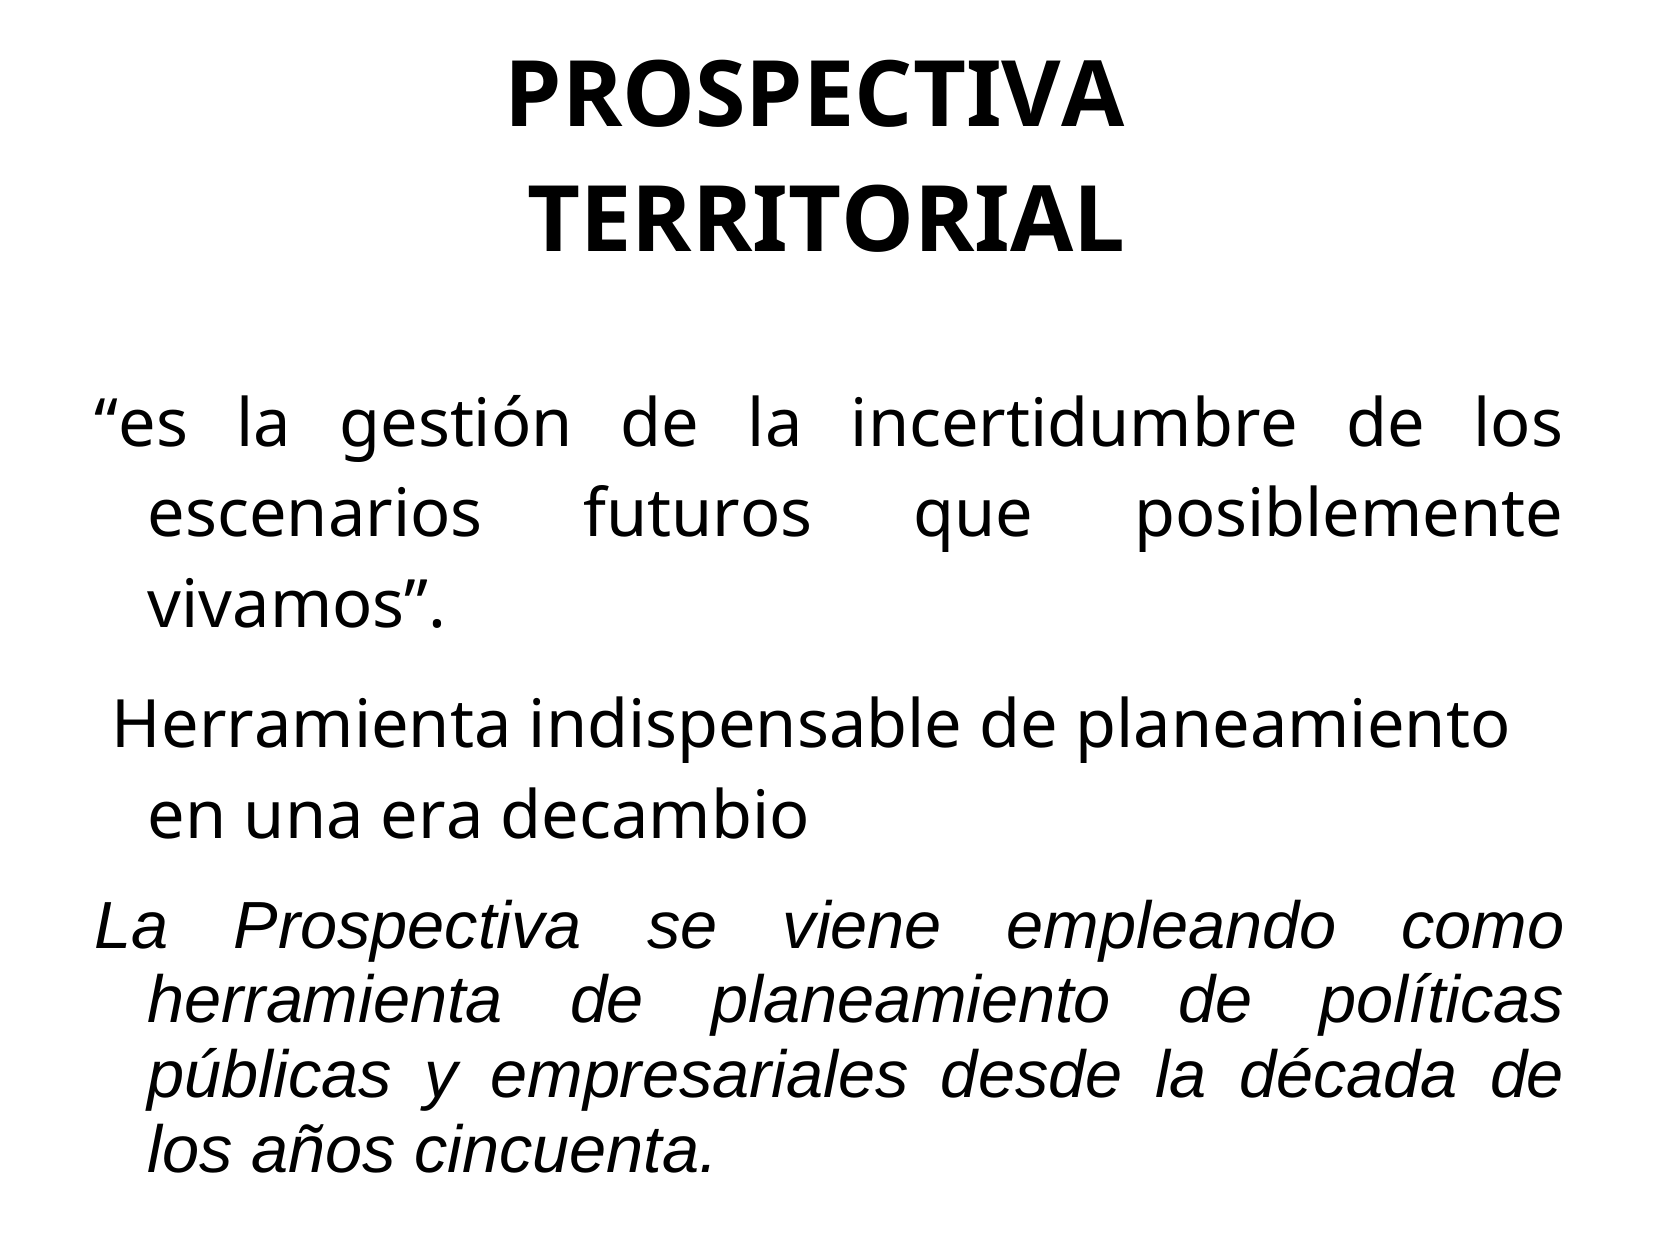

# PROSPECTIVA TERRITORIAL
“es la gestión de la incertidumbre de los escenarios futuros que posiblemente vivamos”.
 Herramienta indispensable de planeamiento en una era decambio
La Prospectiva se viene empleando como herramienta de planeamiento de políticas públicas y empresariales desde la década de los años cincuenta.